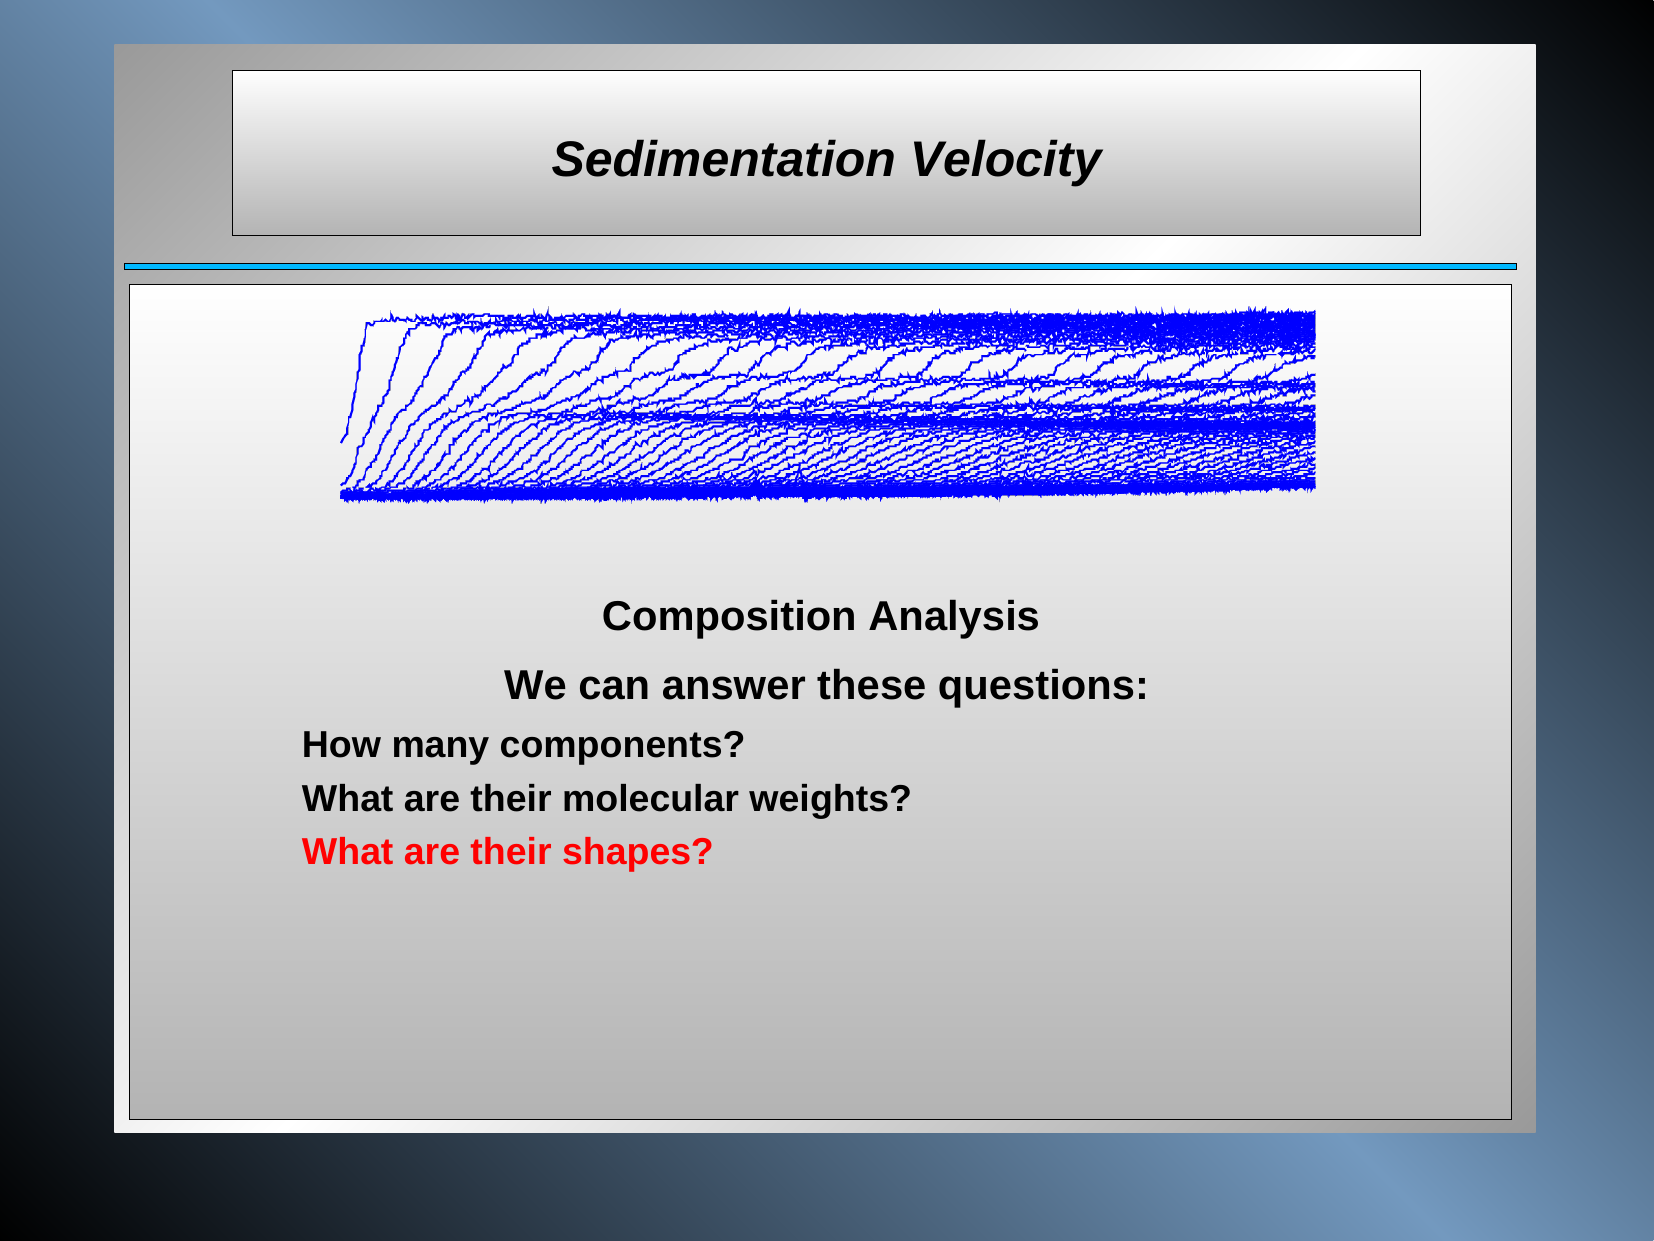

Sedimentation Velocity
Composition Analysis
We can answer these questions:
How many components?
What are their molecular weights?
What are their shapes?